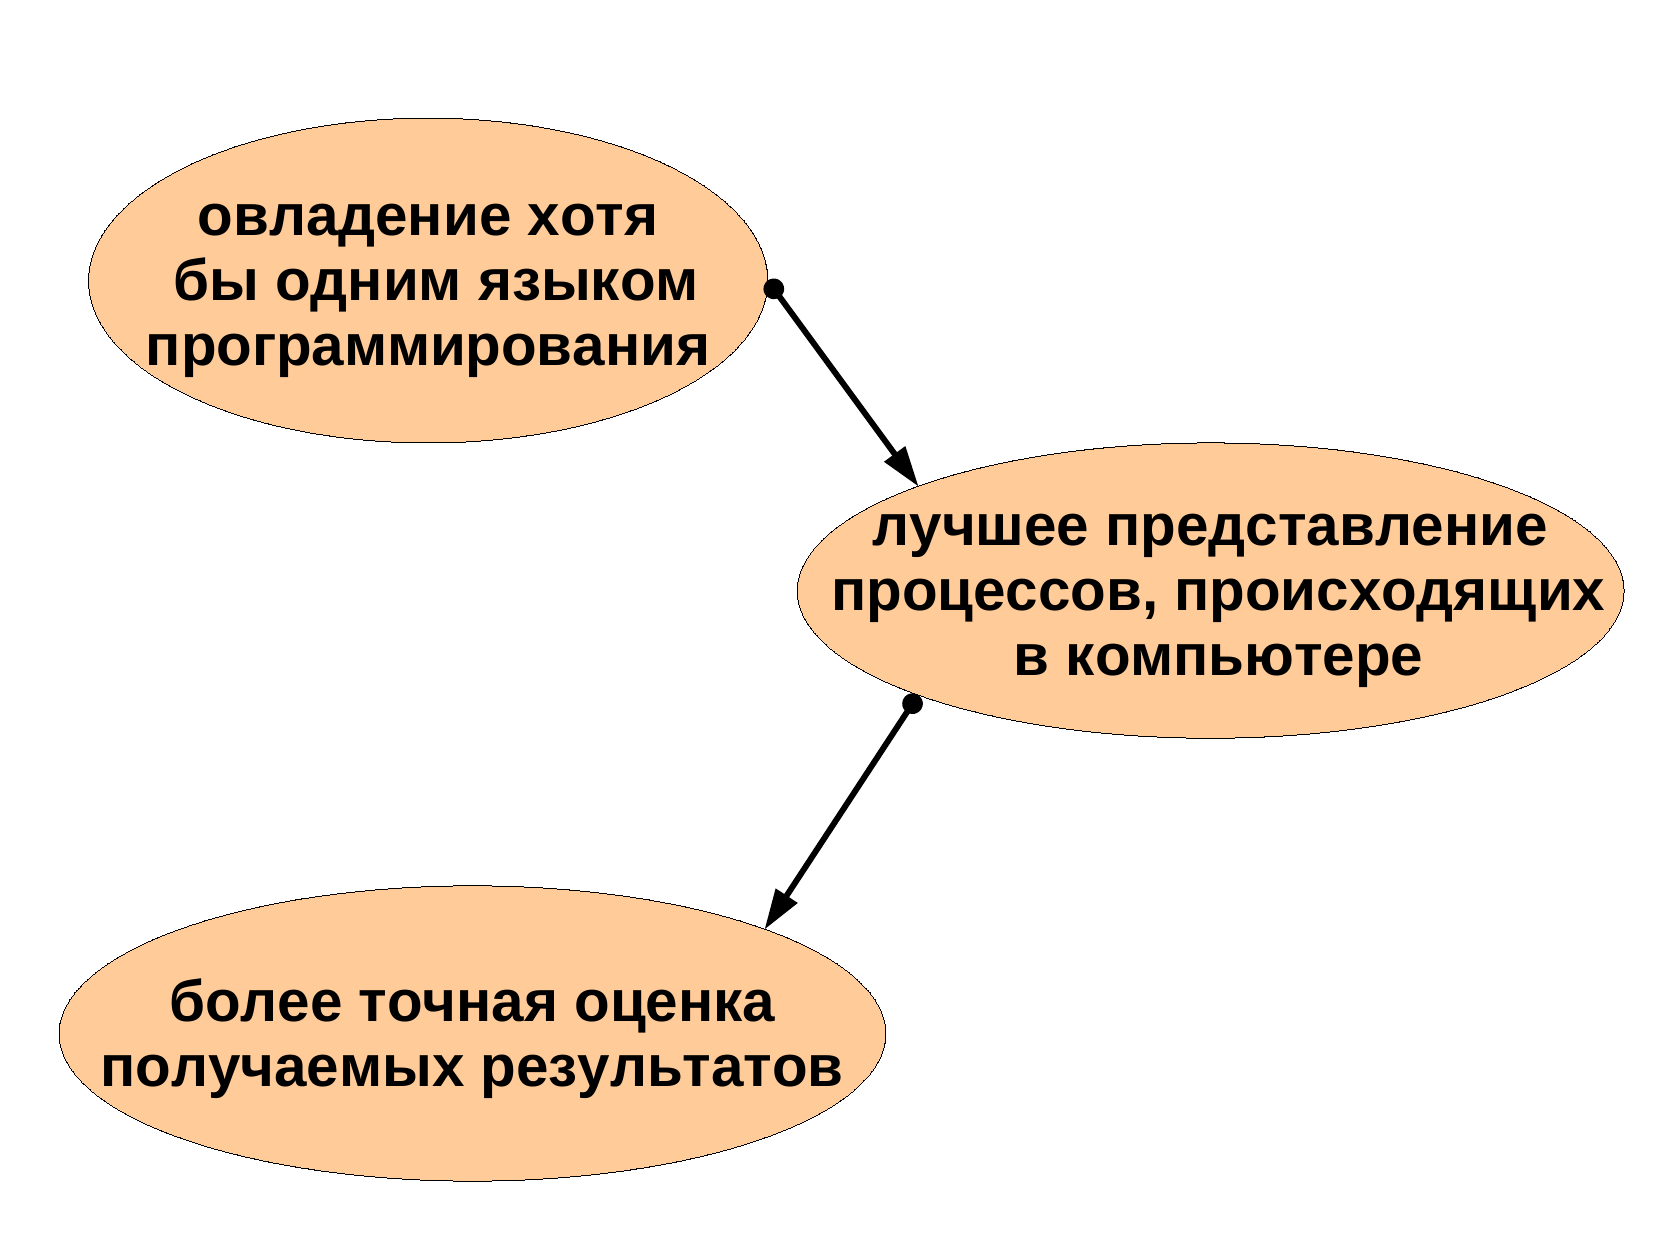

овладение хотя
 бы одним языком
программирования
лучшее представление
 процессов, происходящих
 в компьютере
более точная оценка
получаемых результатов